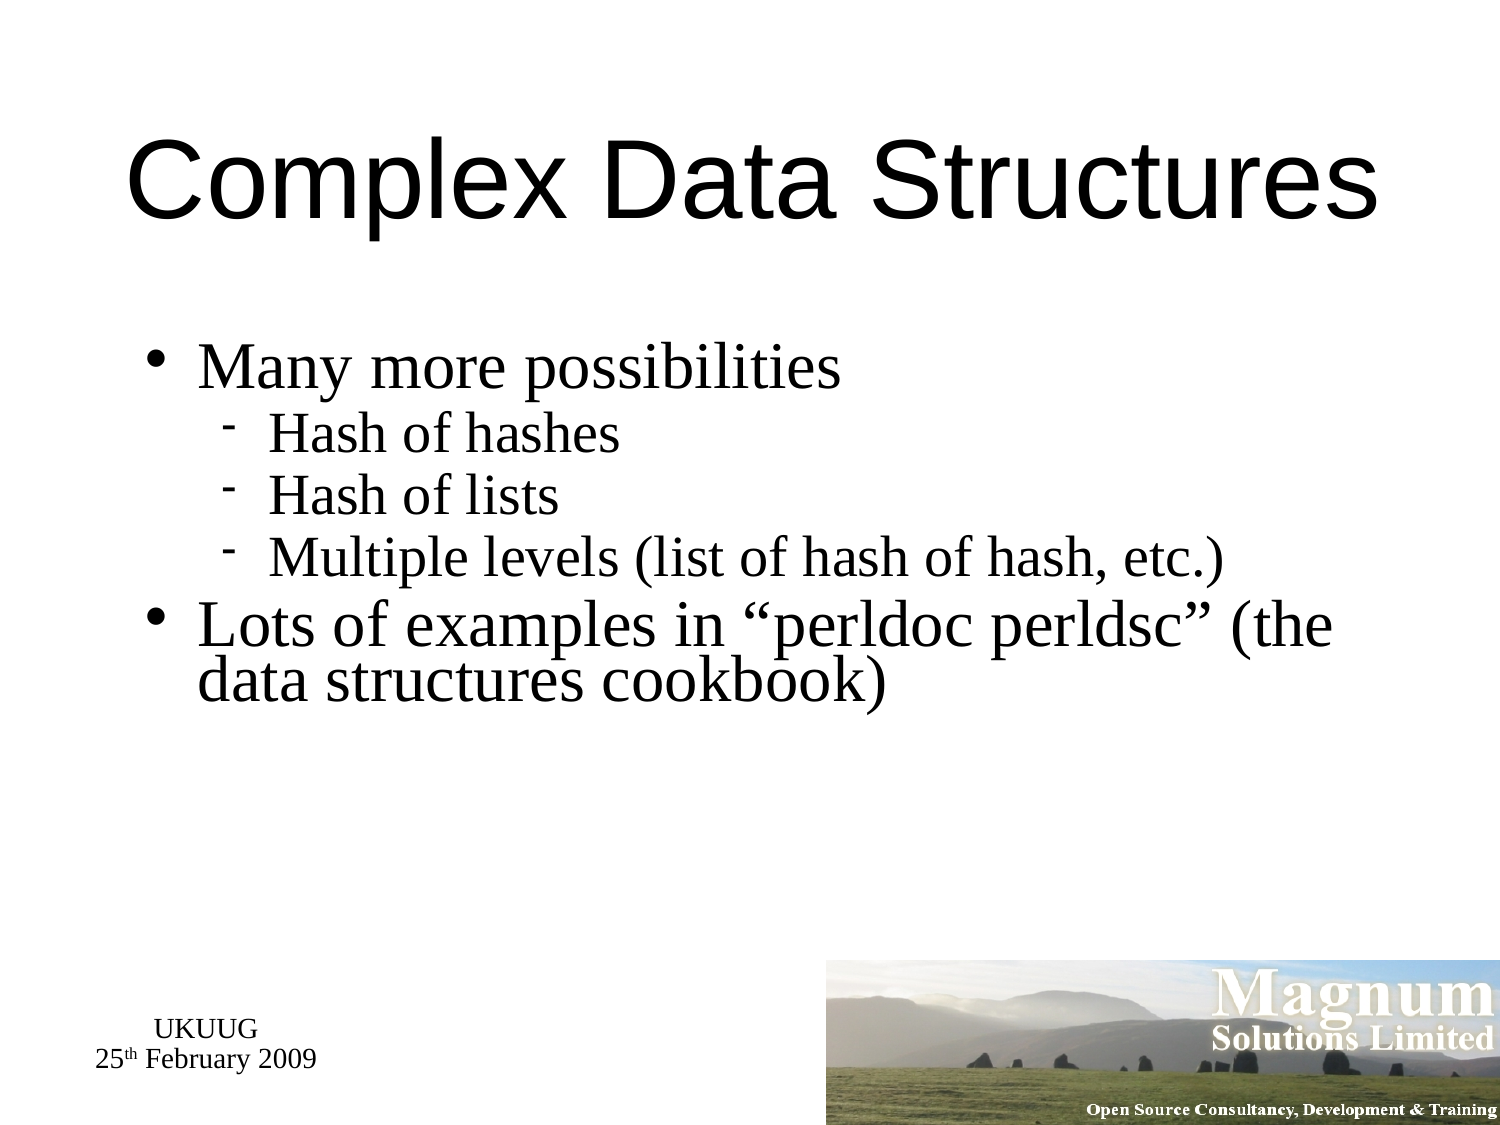

# Complex Data Structures
Many more possibilities
Hash of hashes
Hash of lists
Multiple levels (list of hash of hash, etc.)
Lots of examples in “perldoc perldsc” (the data structures cookbook)